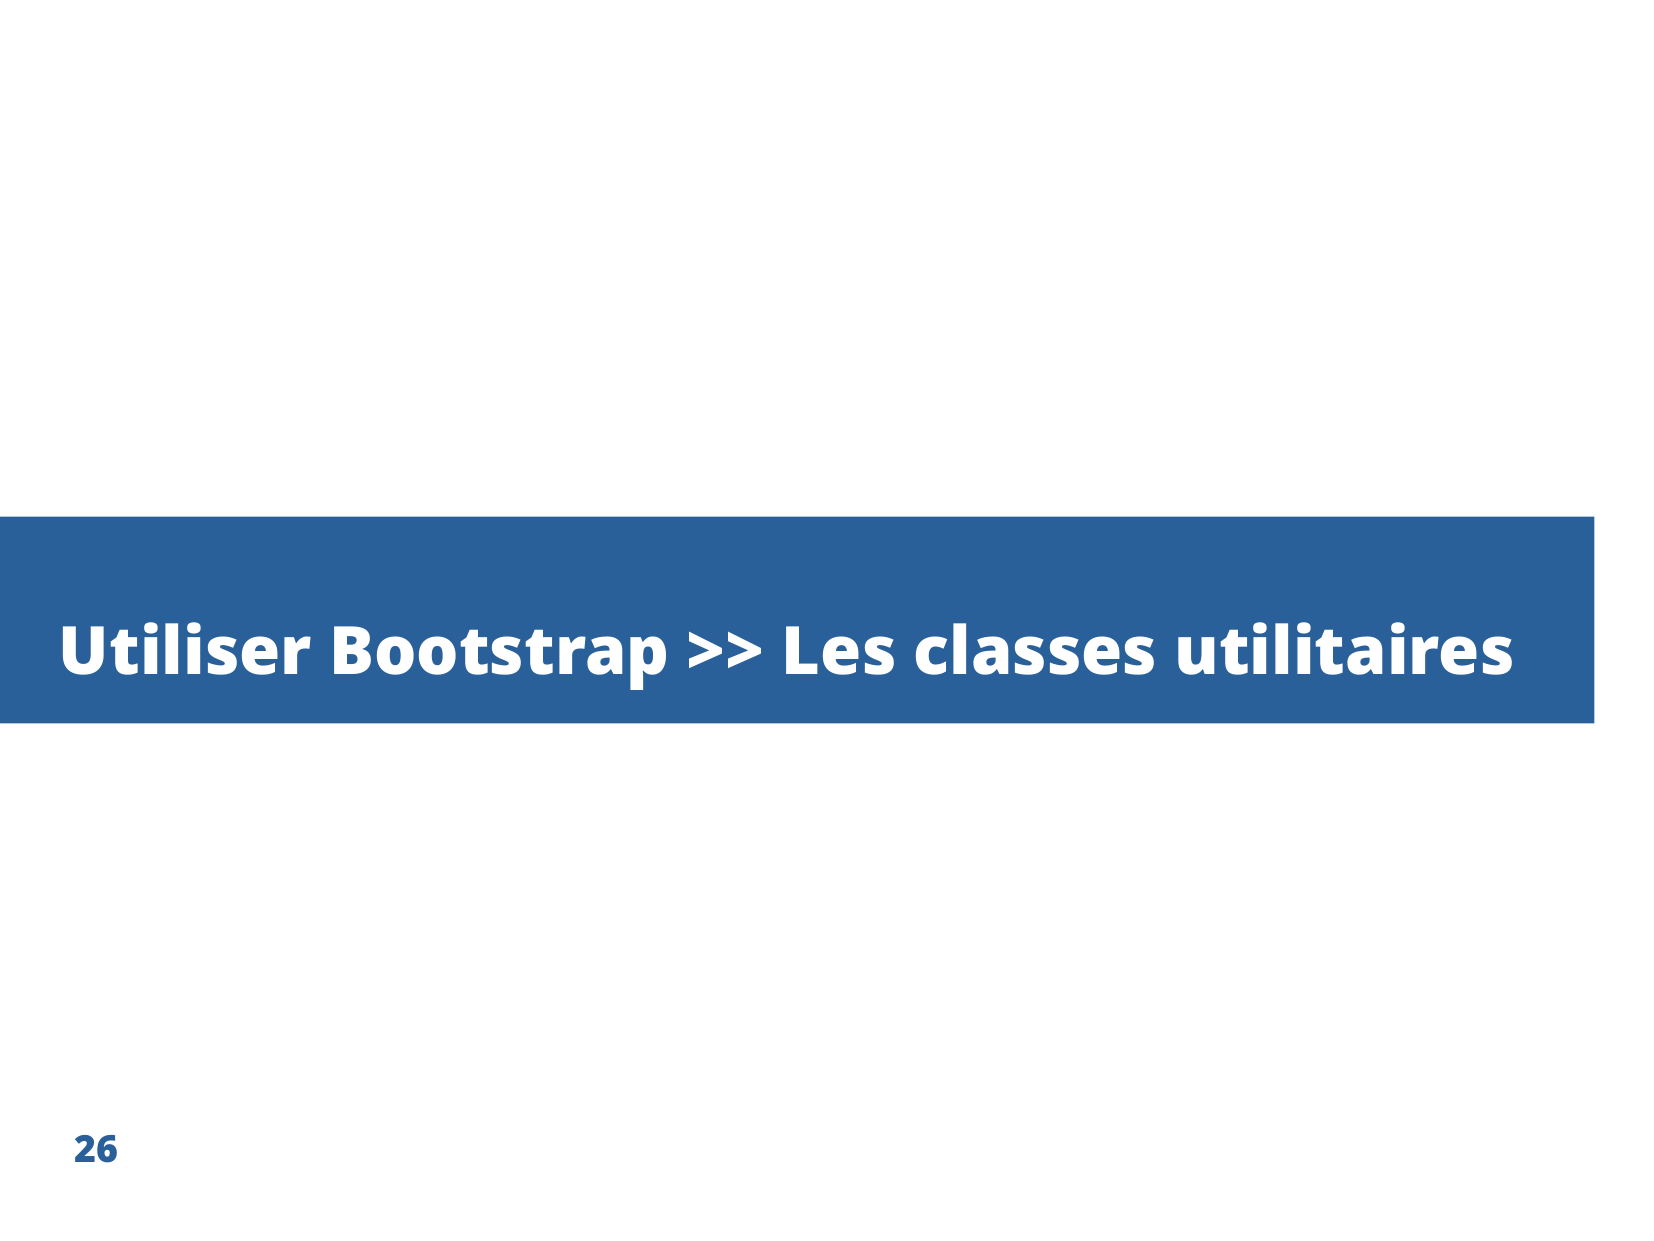

# Utiliser Bootstrap >> Les classes utilitaires
26